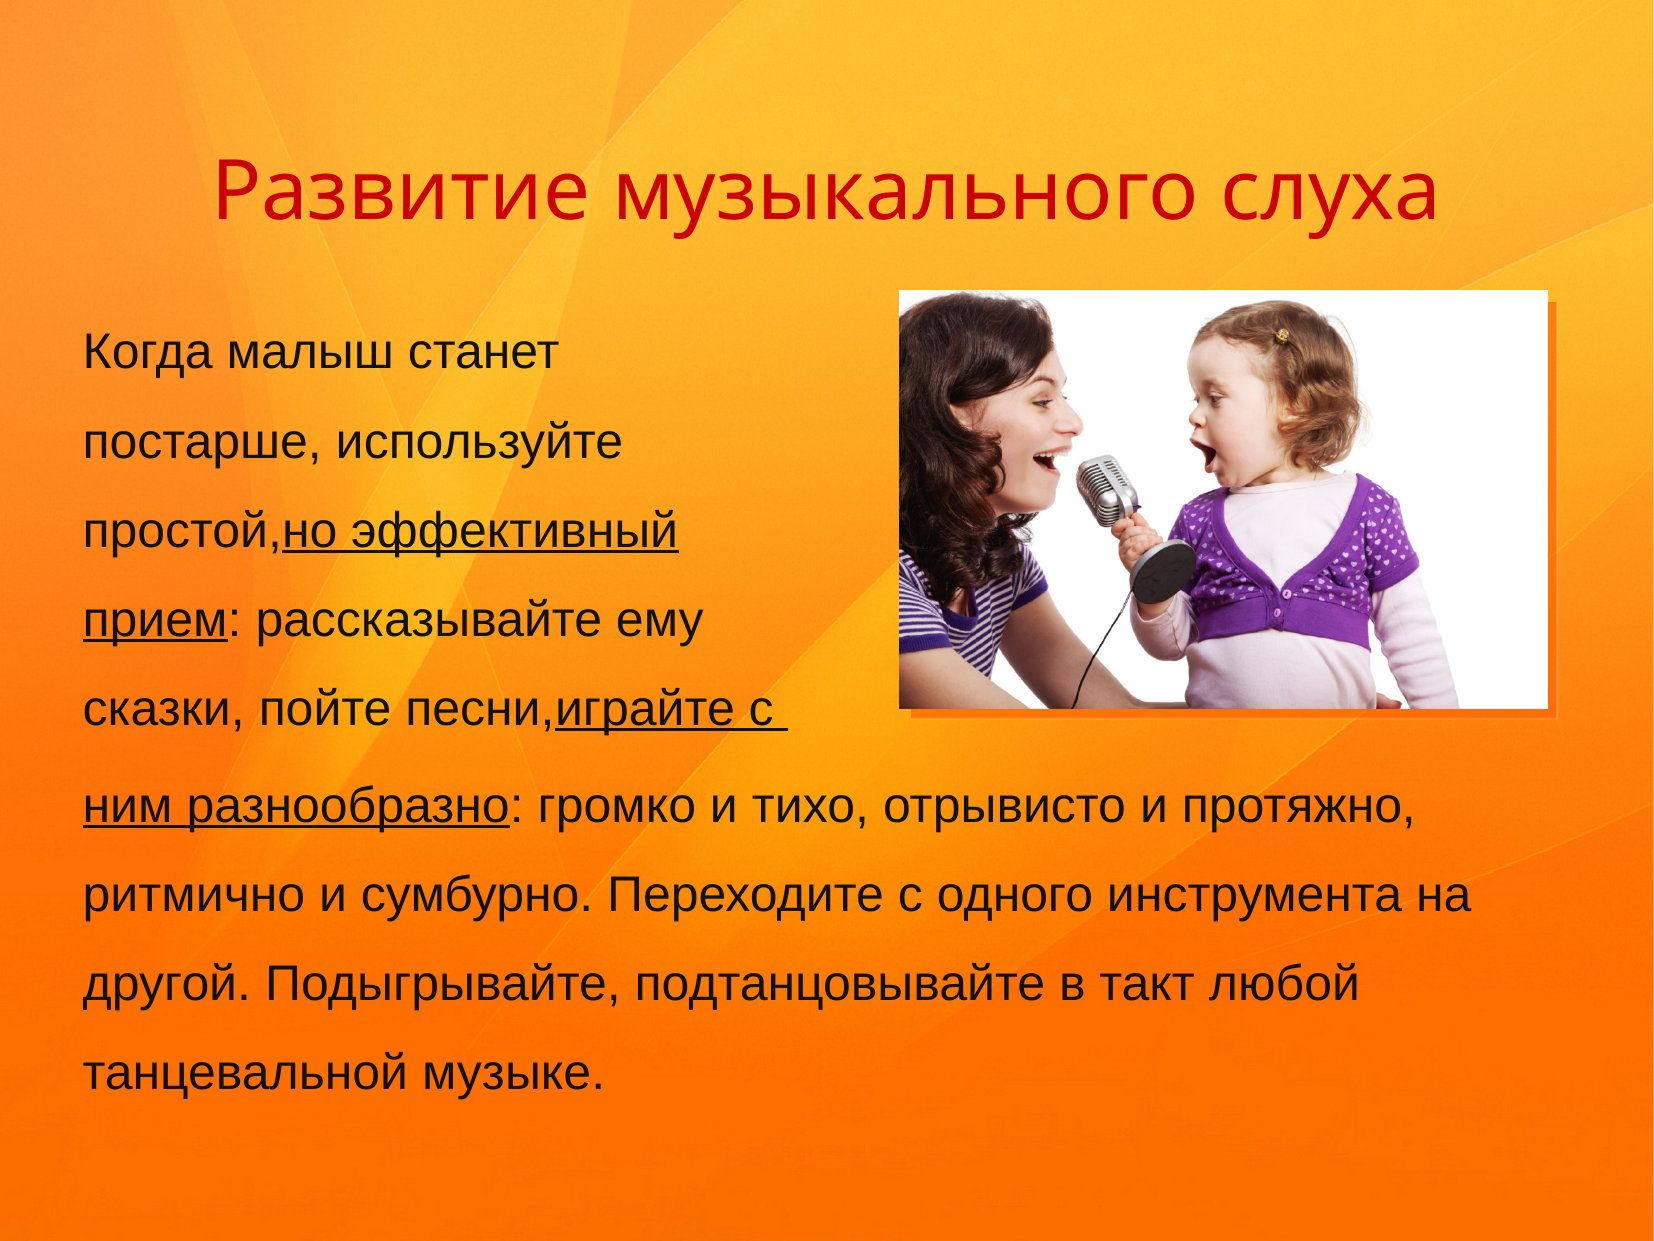

# Развитие музыкального слуха
Когда малыш станет постарше, используйте простой,но эффективный прием: рассказывайте ему сказки, пойте песни,играйте с
ним разнообразно: громко и тихо, отрывисто и протяжно, ритмично и сумбурно. Переходите с одного инструмента на другой. Подыгрывайте, подтанцовывайте в такт любой танцевальной музыке.